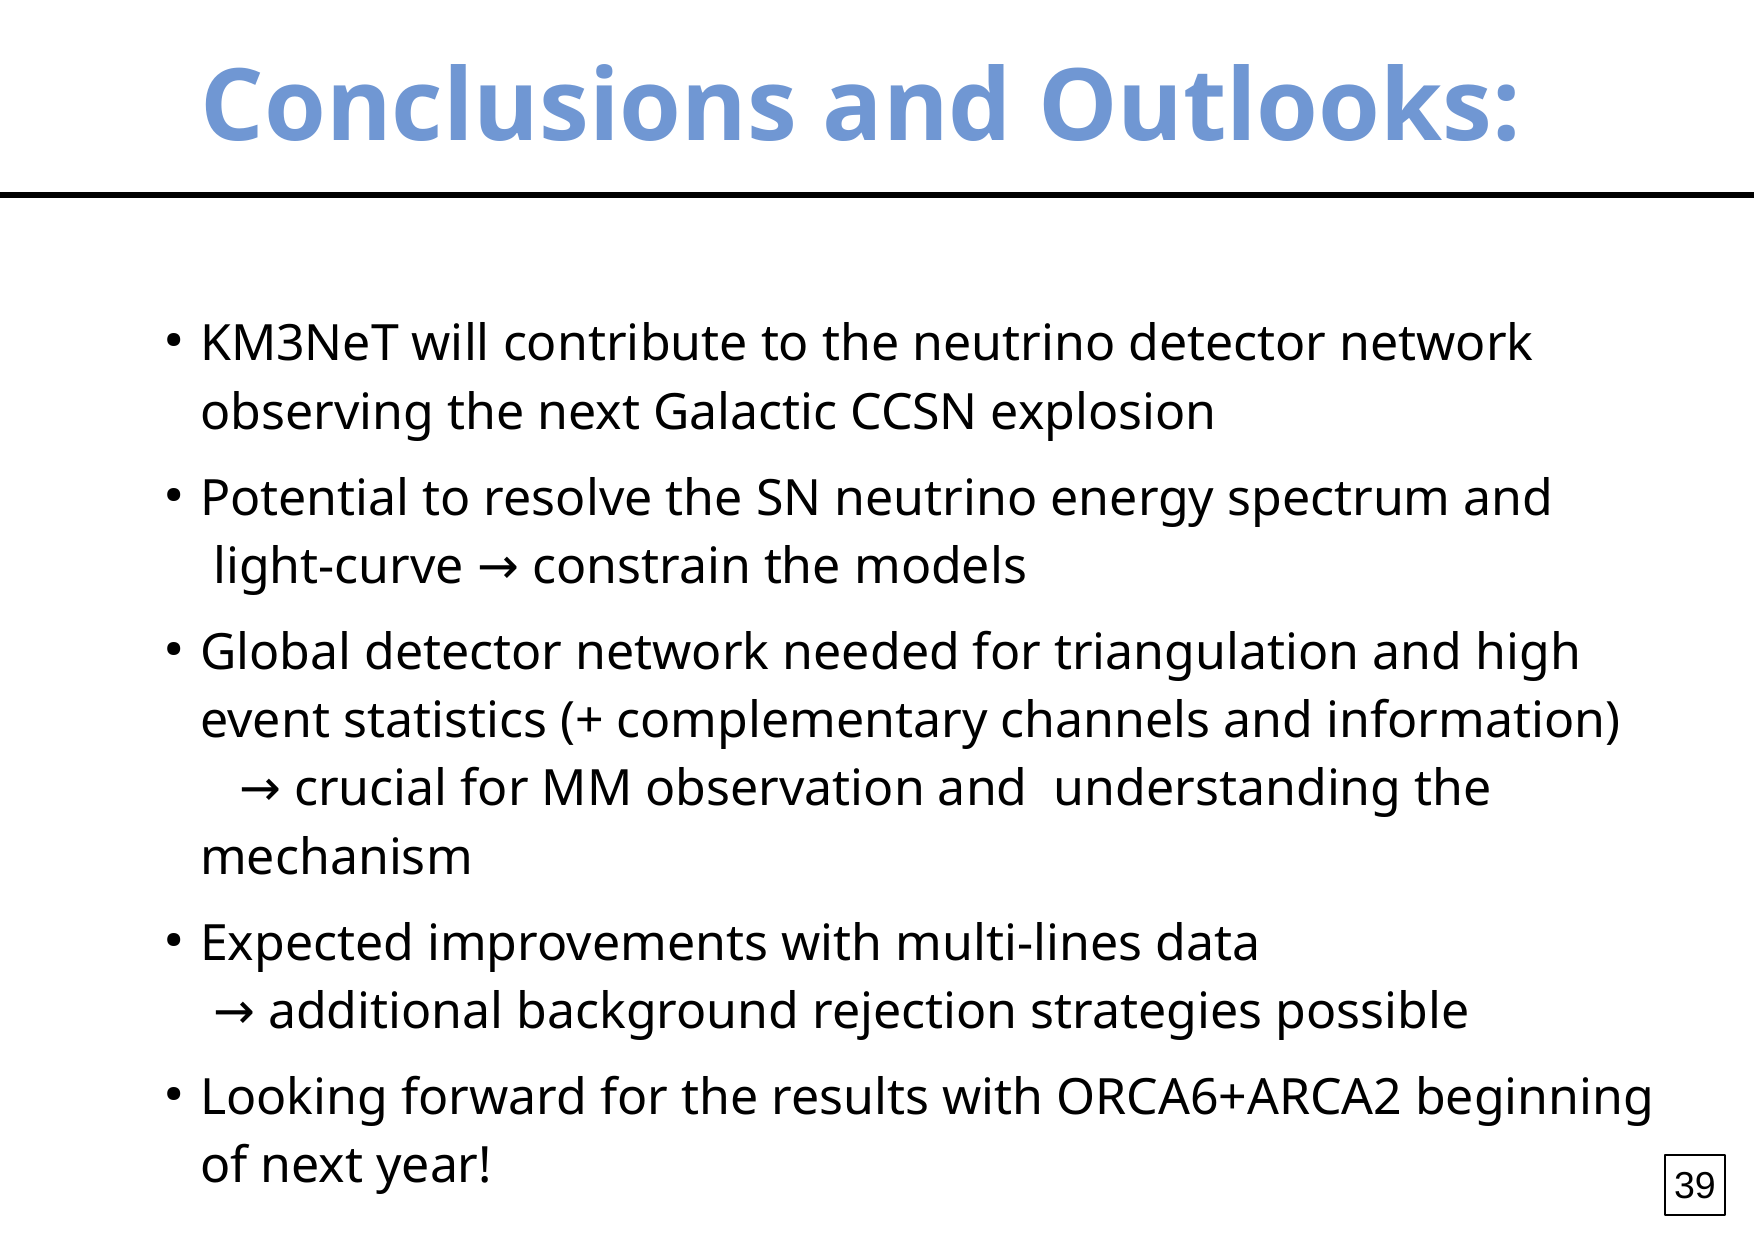

Conclusions and Outlooks:
KM3NeT will contribute to the neutrino detector network observing the next Galactic CCSN explosion
Potential to resolve the SN neutrino energy spectrum and light-curve → constrain the models
Global detector network needed for triangulation and high event statistics (+ complementary channels and information) → crucial for MM observation and understanding the mechanism
Expected improvements with multi-lines data → additional background rejection strategies possible
Looking forward for the results with ORCA6+ARCA2 beginning of next year!
39